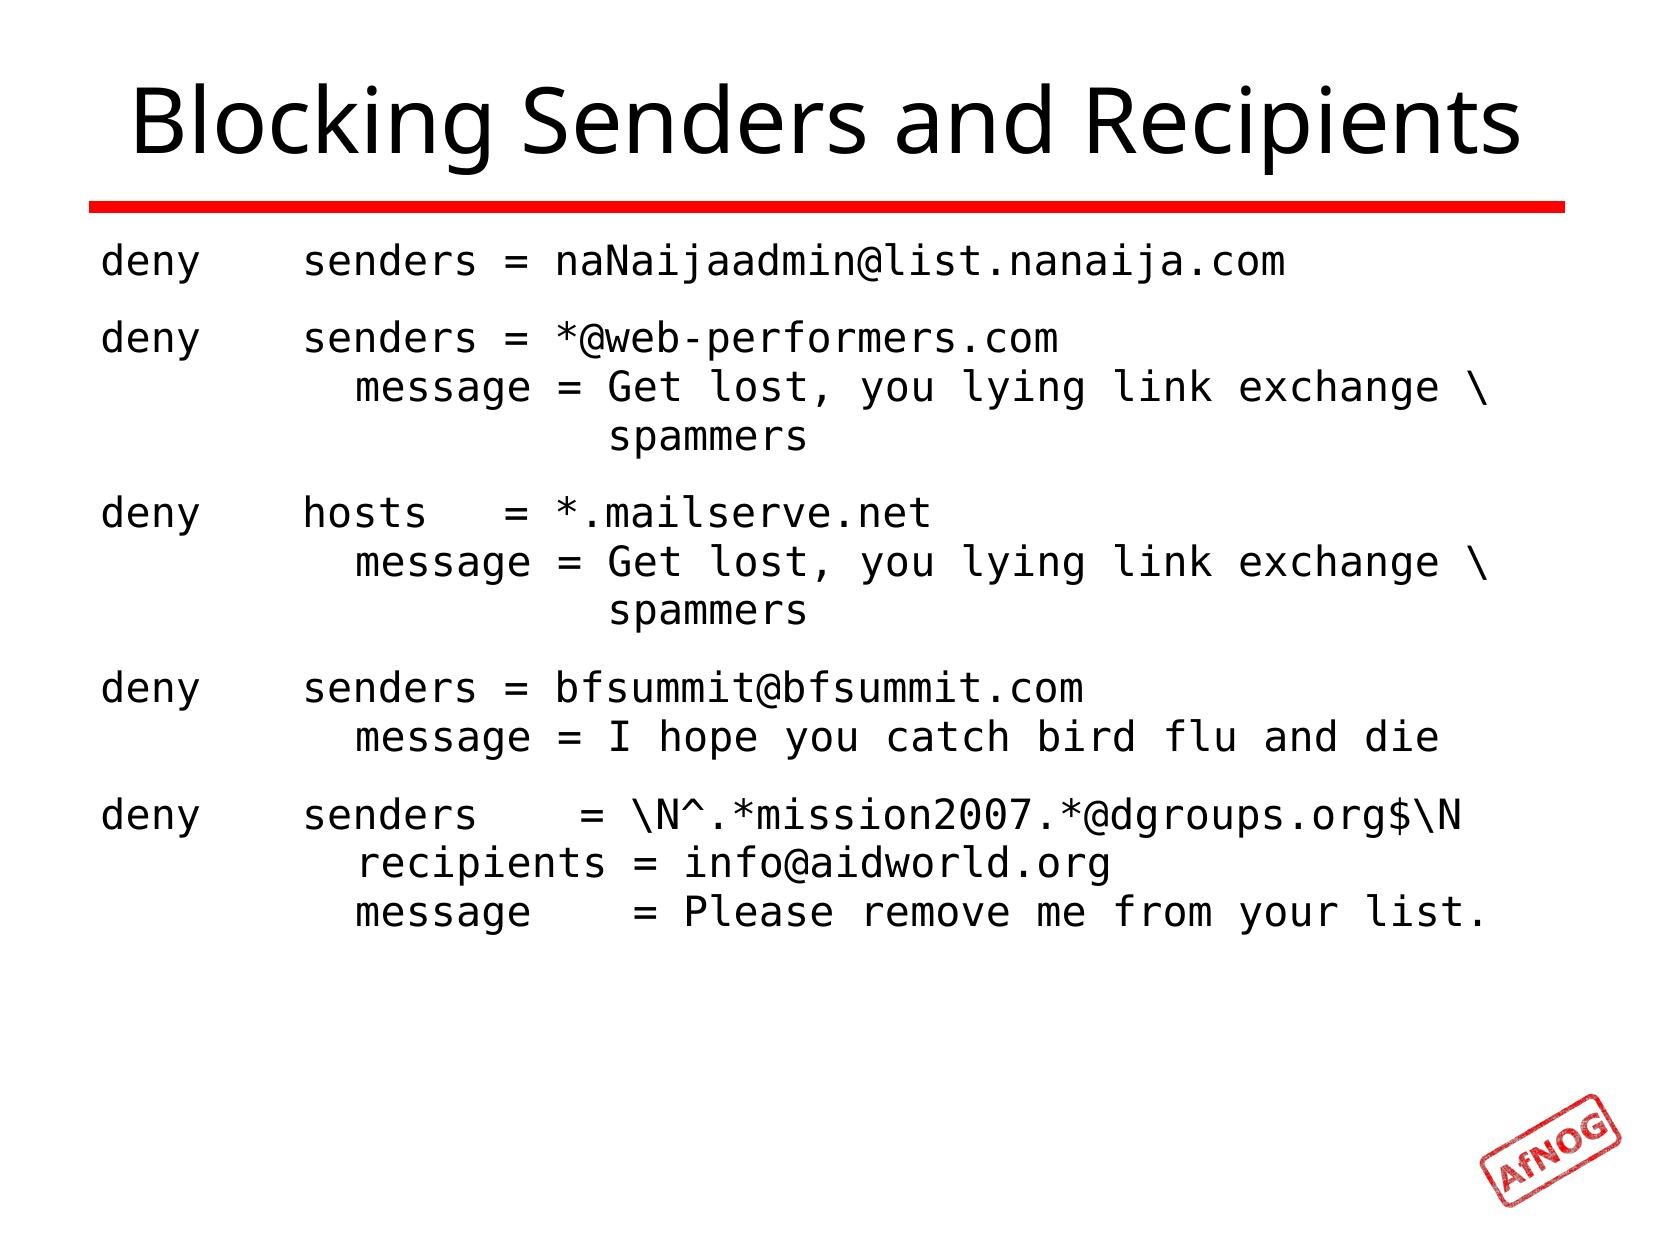

# Blocking Senders and Recipients
deny senders = naNaijaadmin@list.nanaija.com
deny senders = *@web-performers.com
 message = Get lost, you lying link exchange \
 spammers
deny hosts = *.mailserve.net
 message = Get lost, you lying link exchange \
 spammers
deny senders = bfsummit@bfsummit.com
 message = I hope you catch bird flu and die
deny senders = \N^.*mission2007.*@dgroups.org$\N
 recipients = info@aidworld.org
 message = Please remove me from your list.